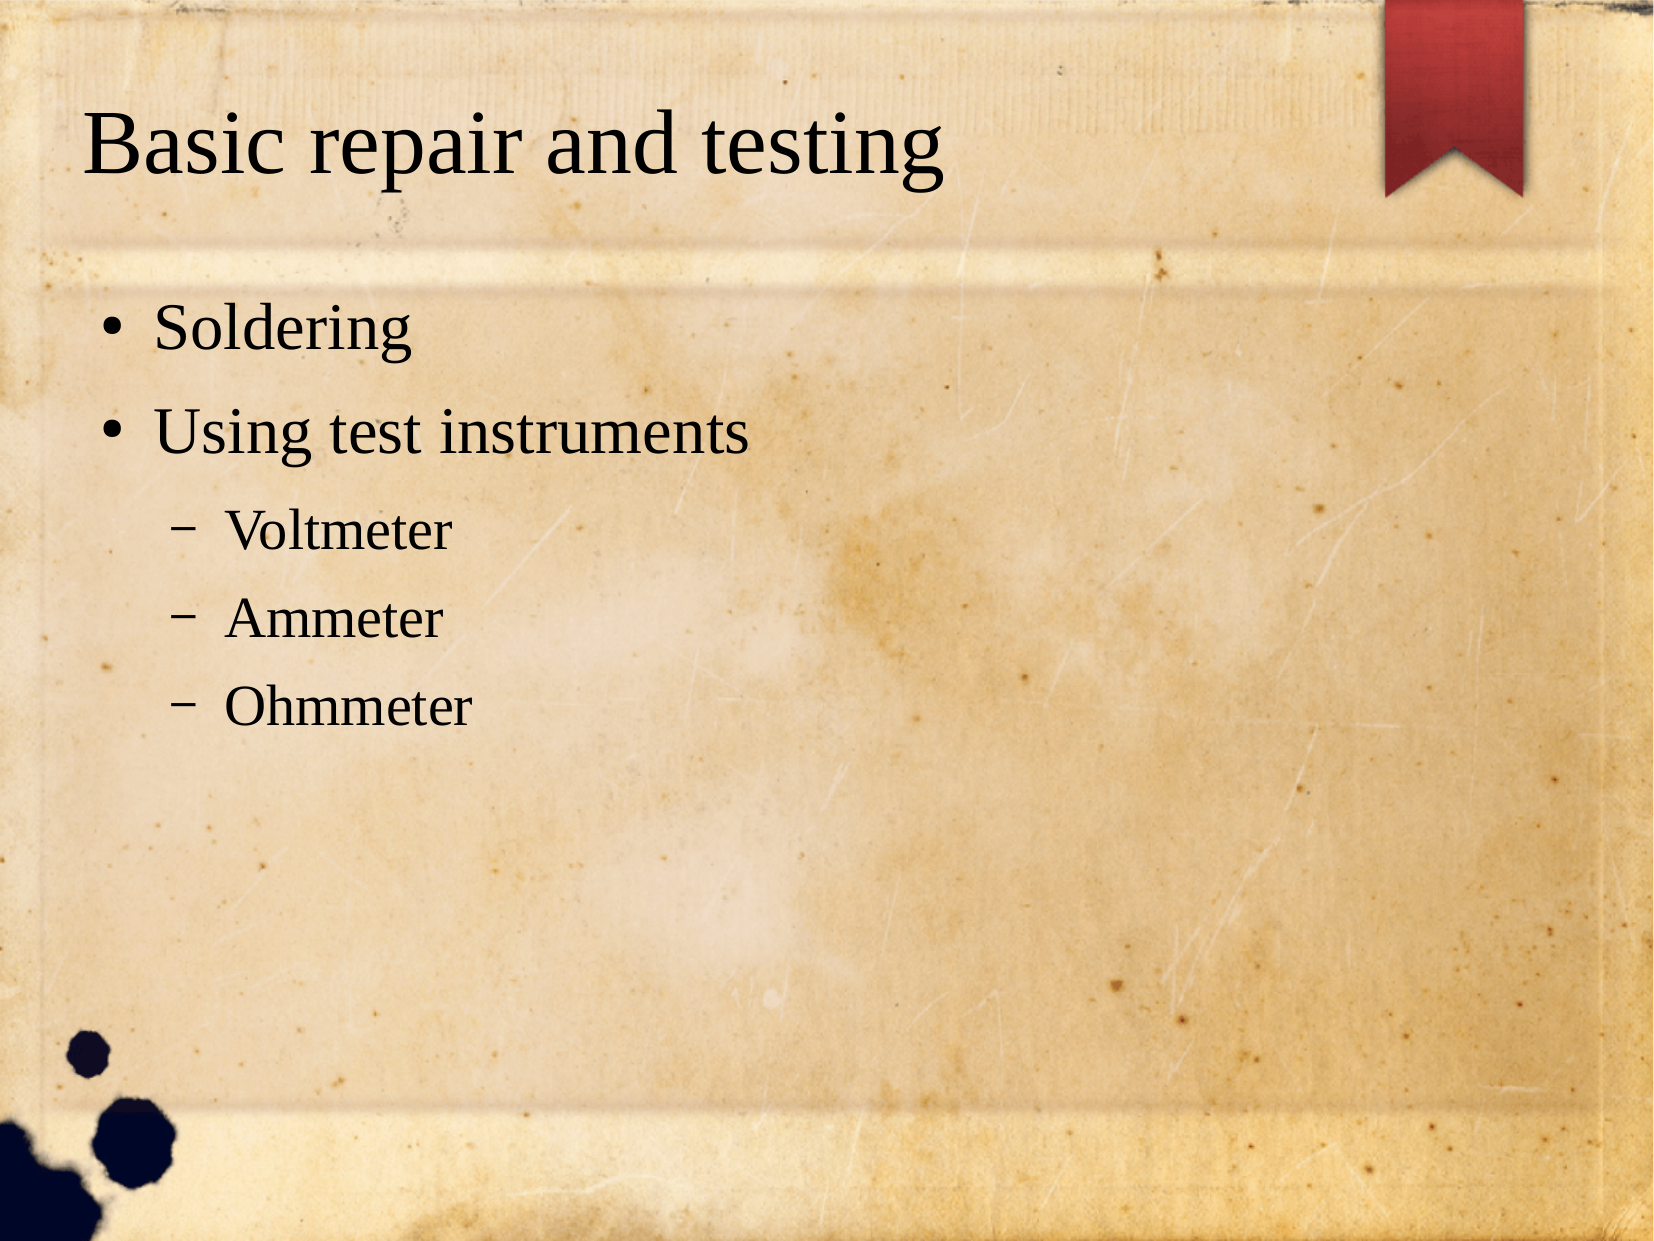

# Basic repair and testing
Soldering
Using test instruments
Voltmeter
Ammeter
Ohmmeter